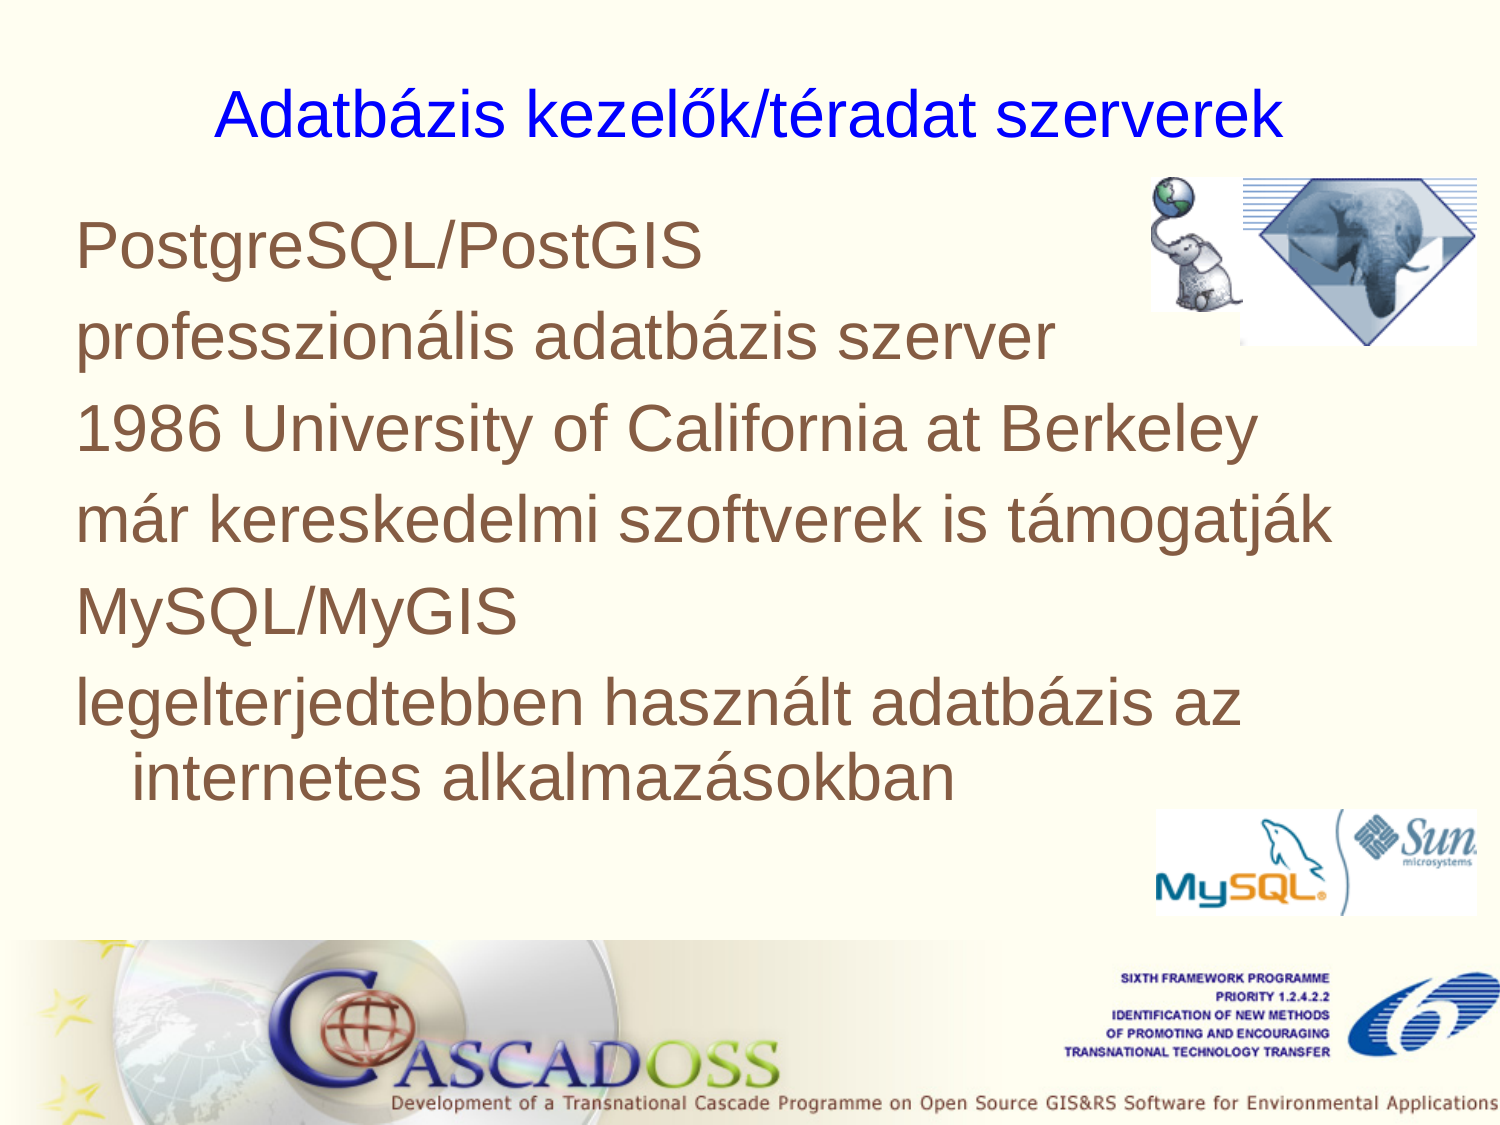

# Adatbázis kezelők/téradat szerverek
PostgreSQL/PostGIS
professzionális adatbázis szerver
1986 University of California at Berkeley
már kereskedelmi szoftverek is támogatják
MySQL/MyGIS
legelterjedtebben használt adatbázis az internetes alkalmazásokban